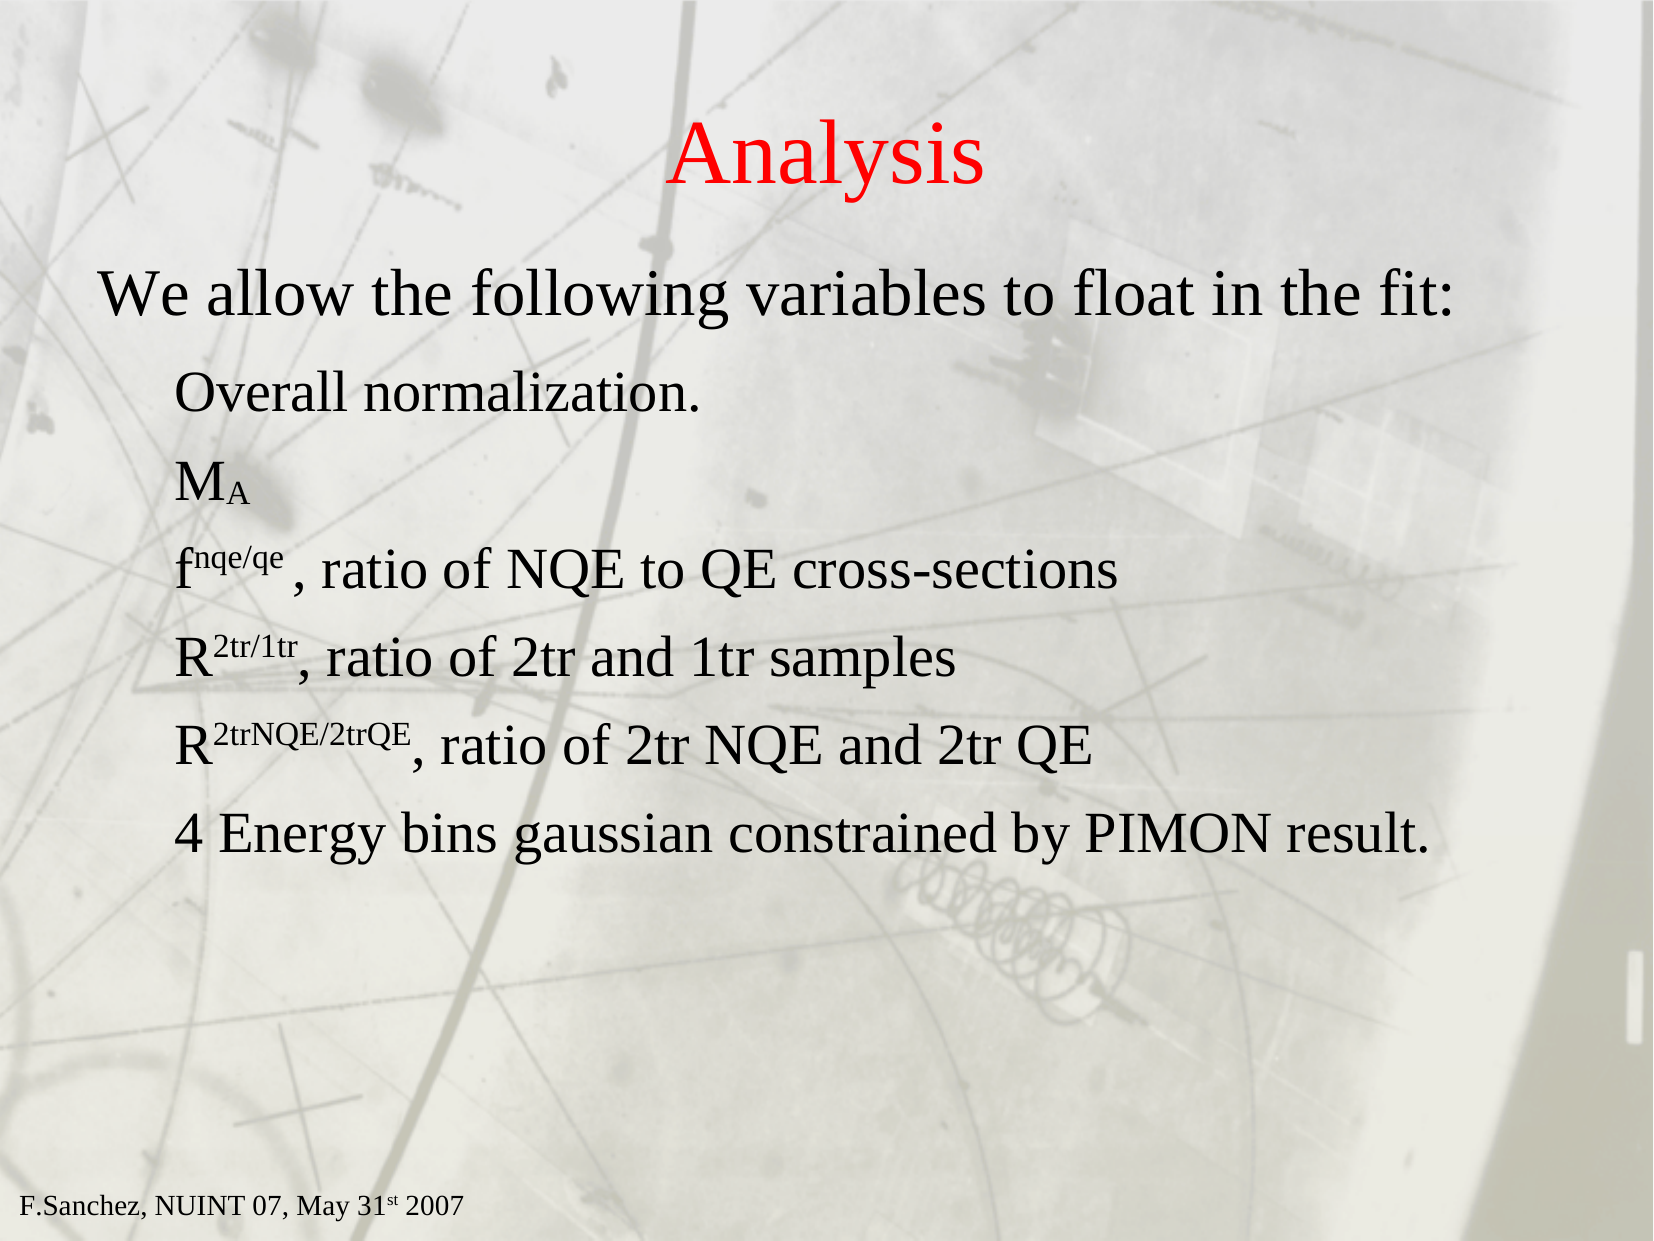

# Analysis
We allow the following variables to float in the fit:
Overall normalization.
MA
fnqe/qe , ratio of NQE to QE cross-sections
R2tr/1tr, ratio of 2tr and 1tr samples
R2trNQE/2trQE, ratio of 2tr NQE and 2tr QE
4 Energy bins gaussian constrained by PIMON result.